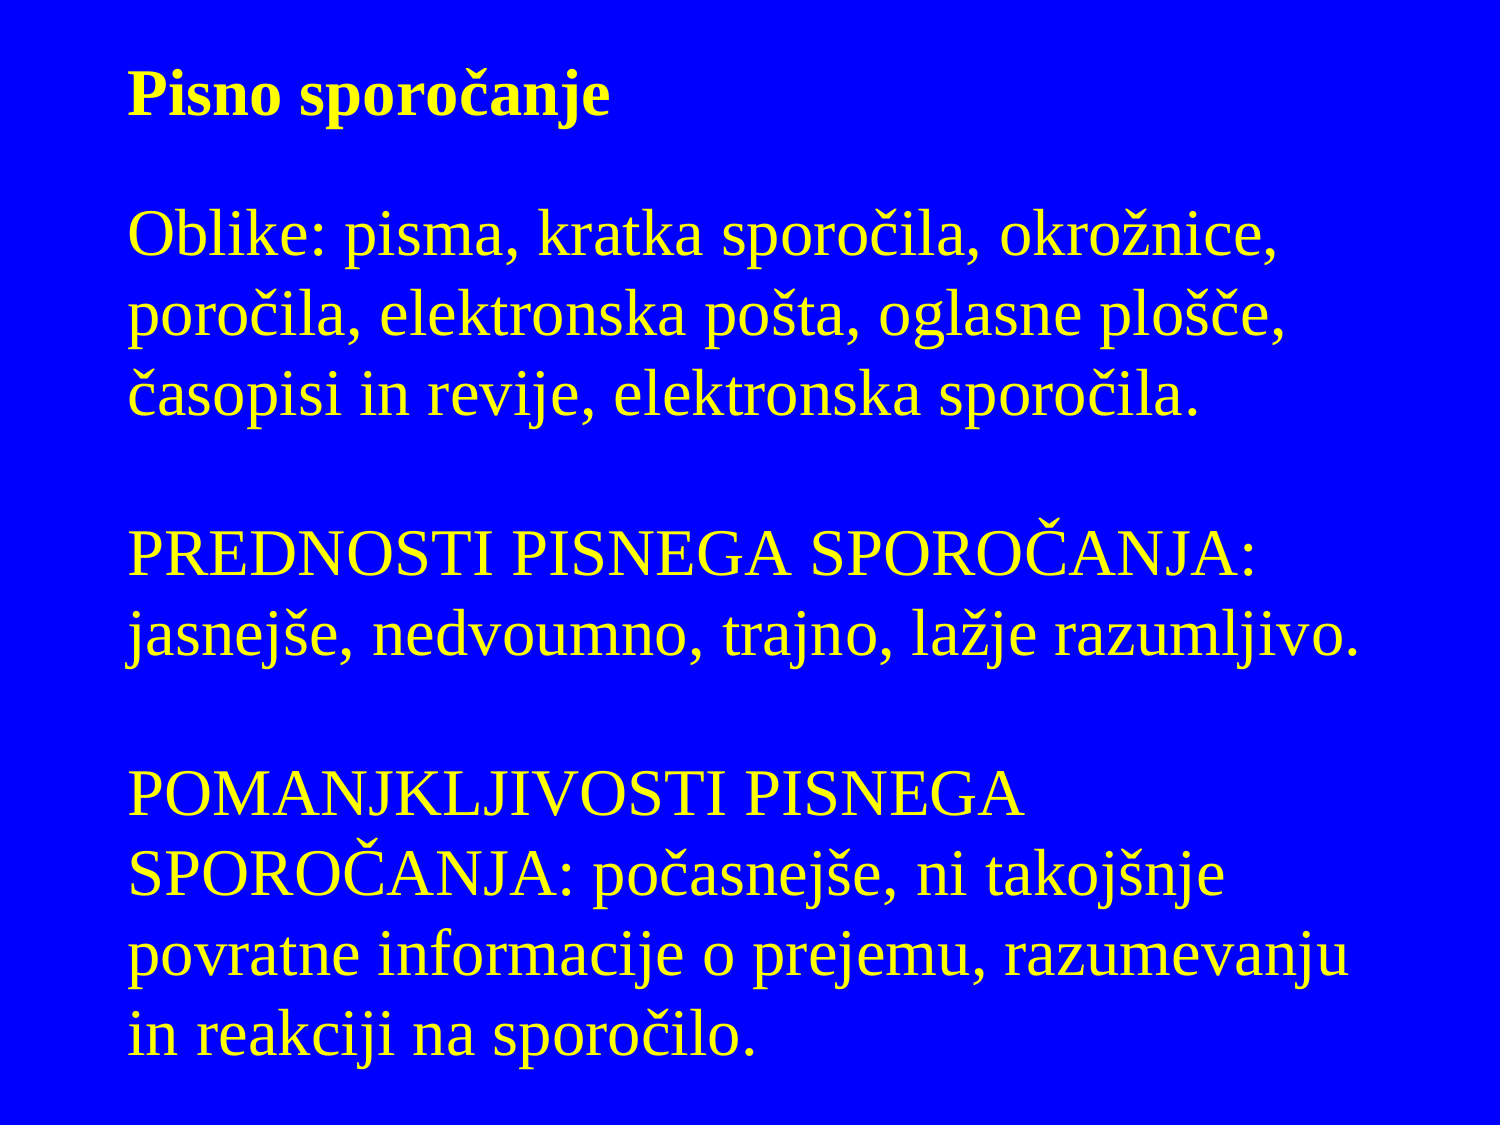

# Pisno sporočanje Oblike: pisma, kratka sporočila, okrožnice, poročila, elektronska pošta, oglasne plošče, časopisi in revije, elektronska sporočila. PREDNOSTI PISNEGA SPOROČANJA: jasnejše, nedvoumno, trajno, lažje razumljivo. POMANJKLJIVOSTI PISNEGA SPOROČANJA: počasnejše, ni takojšnje povratne informacije o prejemu, razumevanju in reakciji na sporočilo.